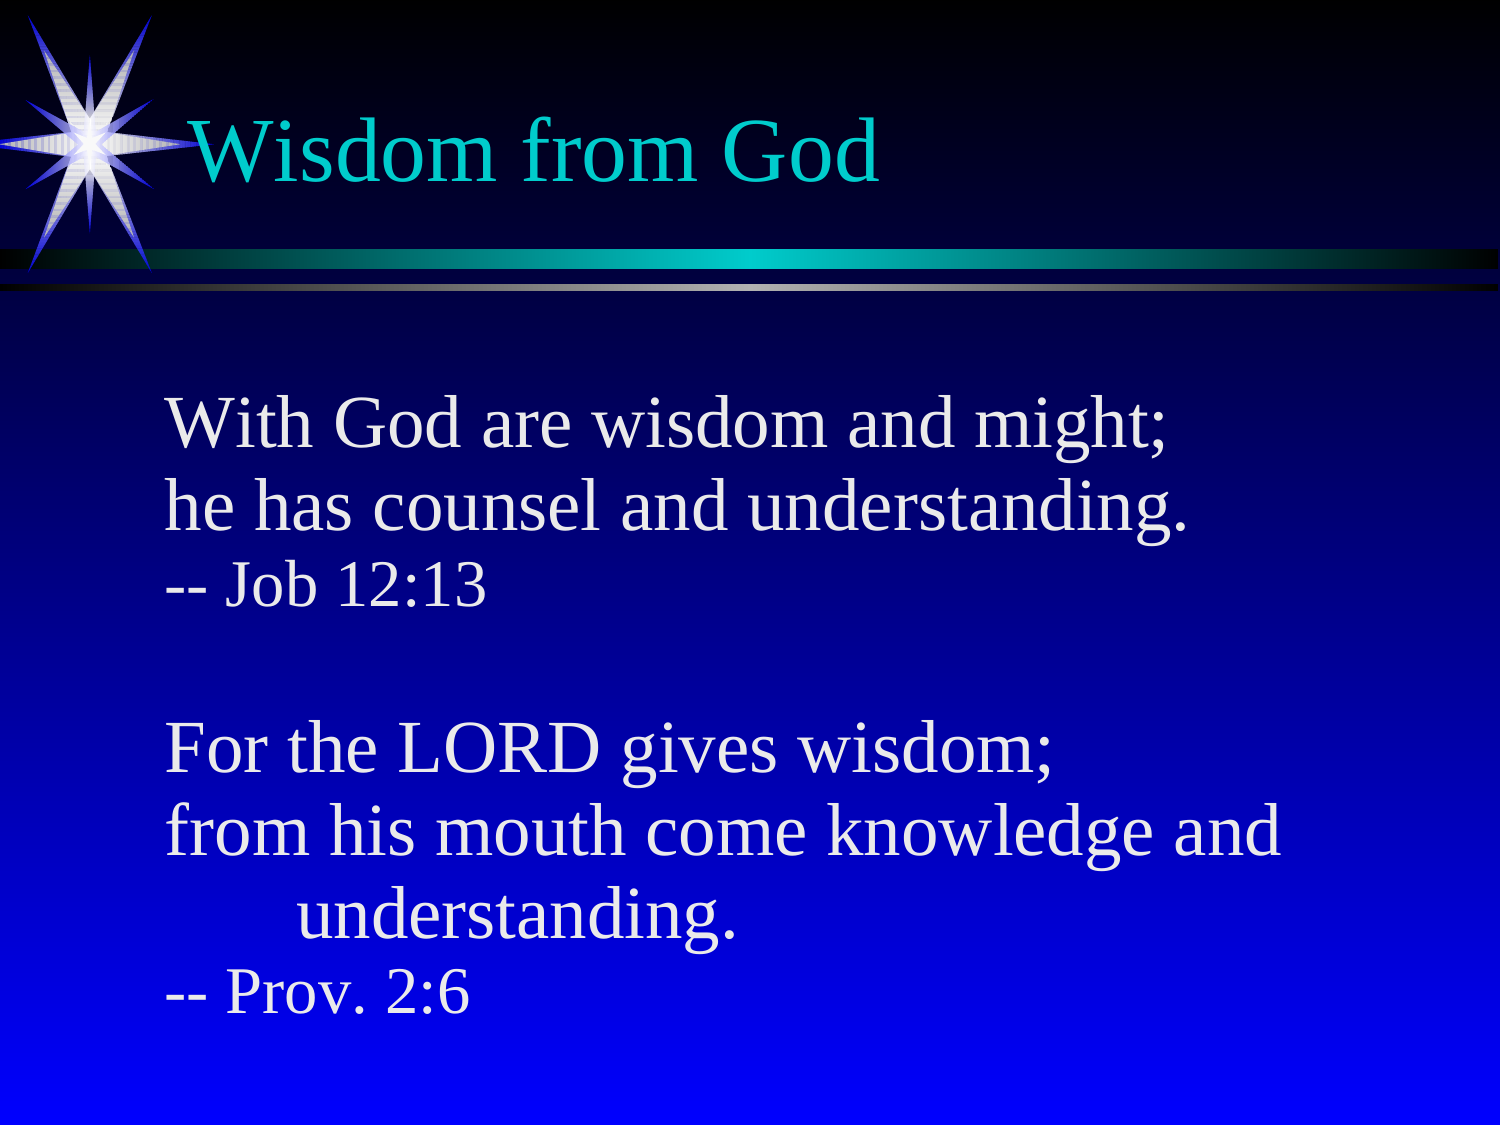

# Wisdom from God
With God are wisdom and might;
he has counsel and understanding.
-- Job 12:13
For the LORD gives wisdom;
from his mouth come knowledge and
 understanding.
-- Prov. 2:6